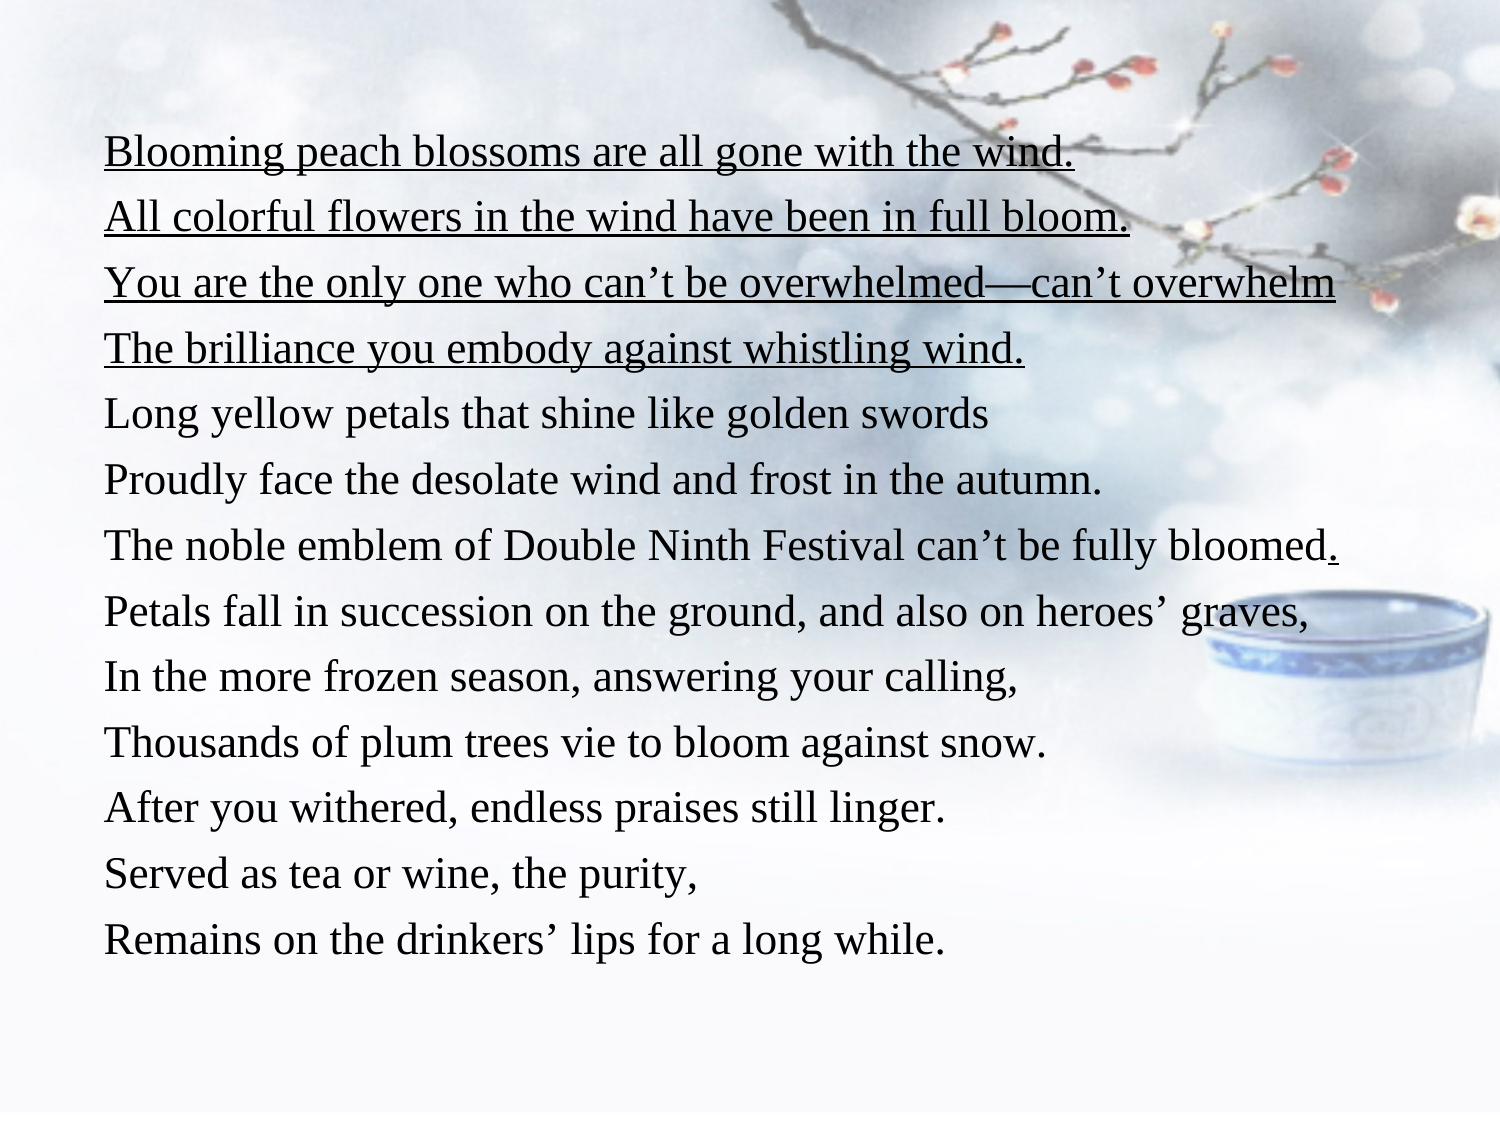

# Blooming peach blossoms are all gone with the wind.
All colorful flowers in the wind have been in full bloom.
You are the only one who can’t be overwhelmed—can’t overwhelm
The brilliance you embody against whistling wind.
Long yellow petals that shine like golden swords
Proudly face the desolate wind and frost in the autumn.
The noble emblem of Double Ninth Festival can’t be fully bloomed.
Petals fall in succession on the ground, and also on heroes’ graves,
In the more frozen season, answering your calling,
Thousands of plum trees vie to bloom against snow.
After you withered, endless praises still linger.
Served as tea or wine, the purity,
Remains on the drinkers’ lips for a long while.